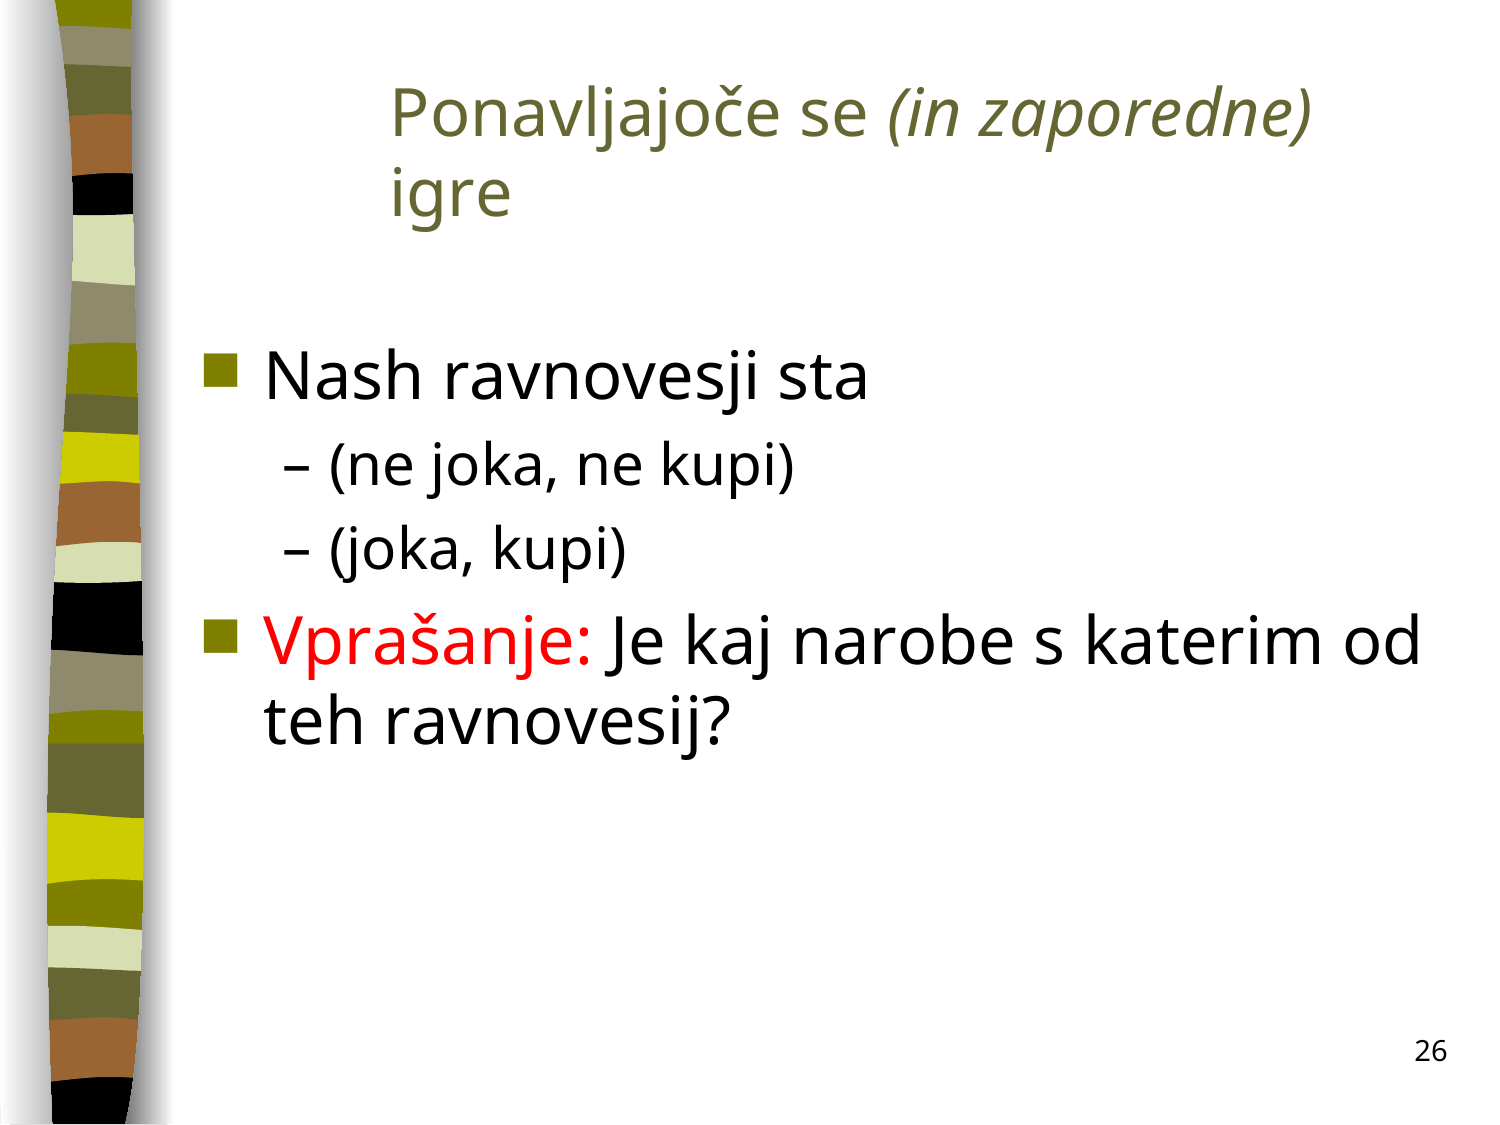

Ponavljajoče se (in zaporedne) igre
# Nash ravnovesji sta
(ne joka, ne kupi)
(joka, kupi)
Vprašanje: Je kaj narobe s katerim od teh ravnovesij?